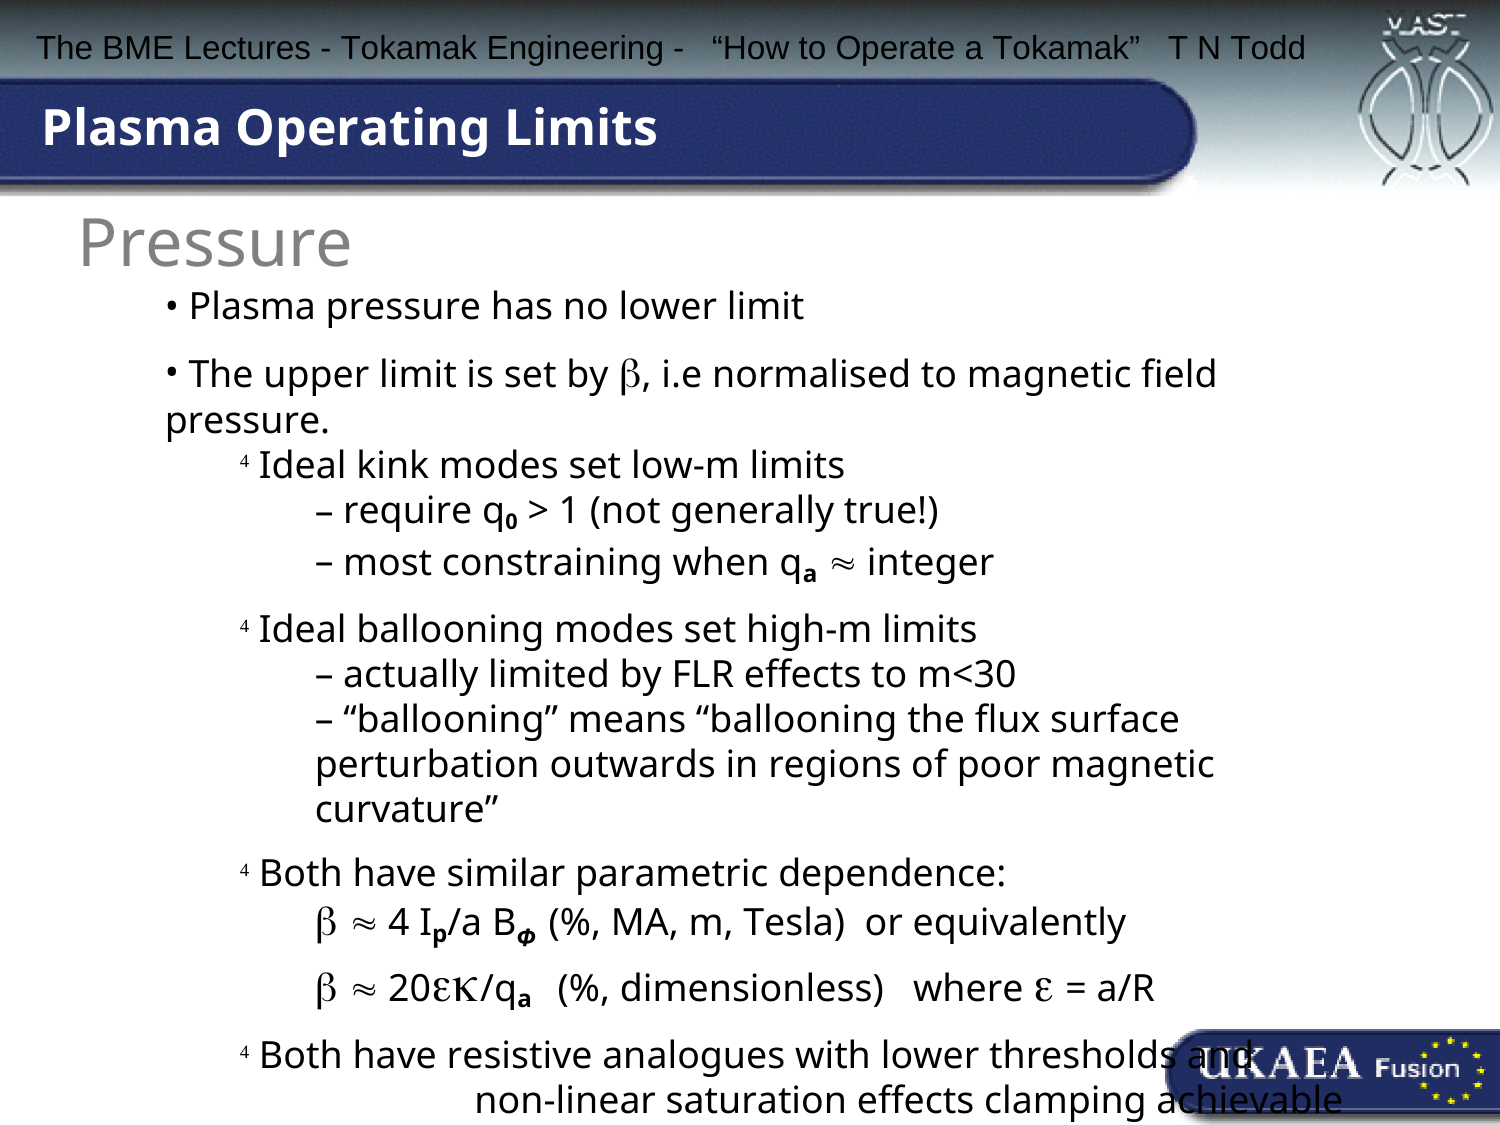

Plasma Operating Limits
The BME Lectures - Tokamak Engineering - “How to Operate a Tokamak” T N Todd
Pressure
 Plasma pressure has no lower limit
 The upper limit is set by , i.e normalised to magnetic field pressure.
 Ideal kink modes set low-m limits
 require q0 > 1 (not generally true!)
 most constraining when qa  integer
 Ideal ballooning modes set high-m limits
 actually limited by FLR effects to m<30
 “ballooning” means “ballooning the flux surface perturbation outwards in regions of poor magnetic curvature”
 Both have similar parametric dependence:			  4 Ip/a BΦ (%, MA, m, Tesla) or equivalently		  20/qa (%, dimensionless) where  = a/R
 Both have resistive analogues with lower thresholds and		 non-linear saturation effects clamping achievable pressure